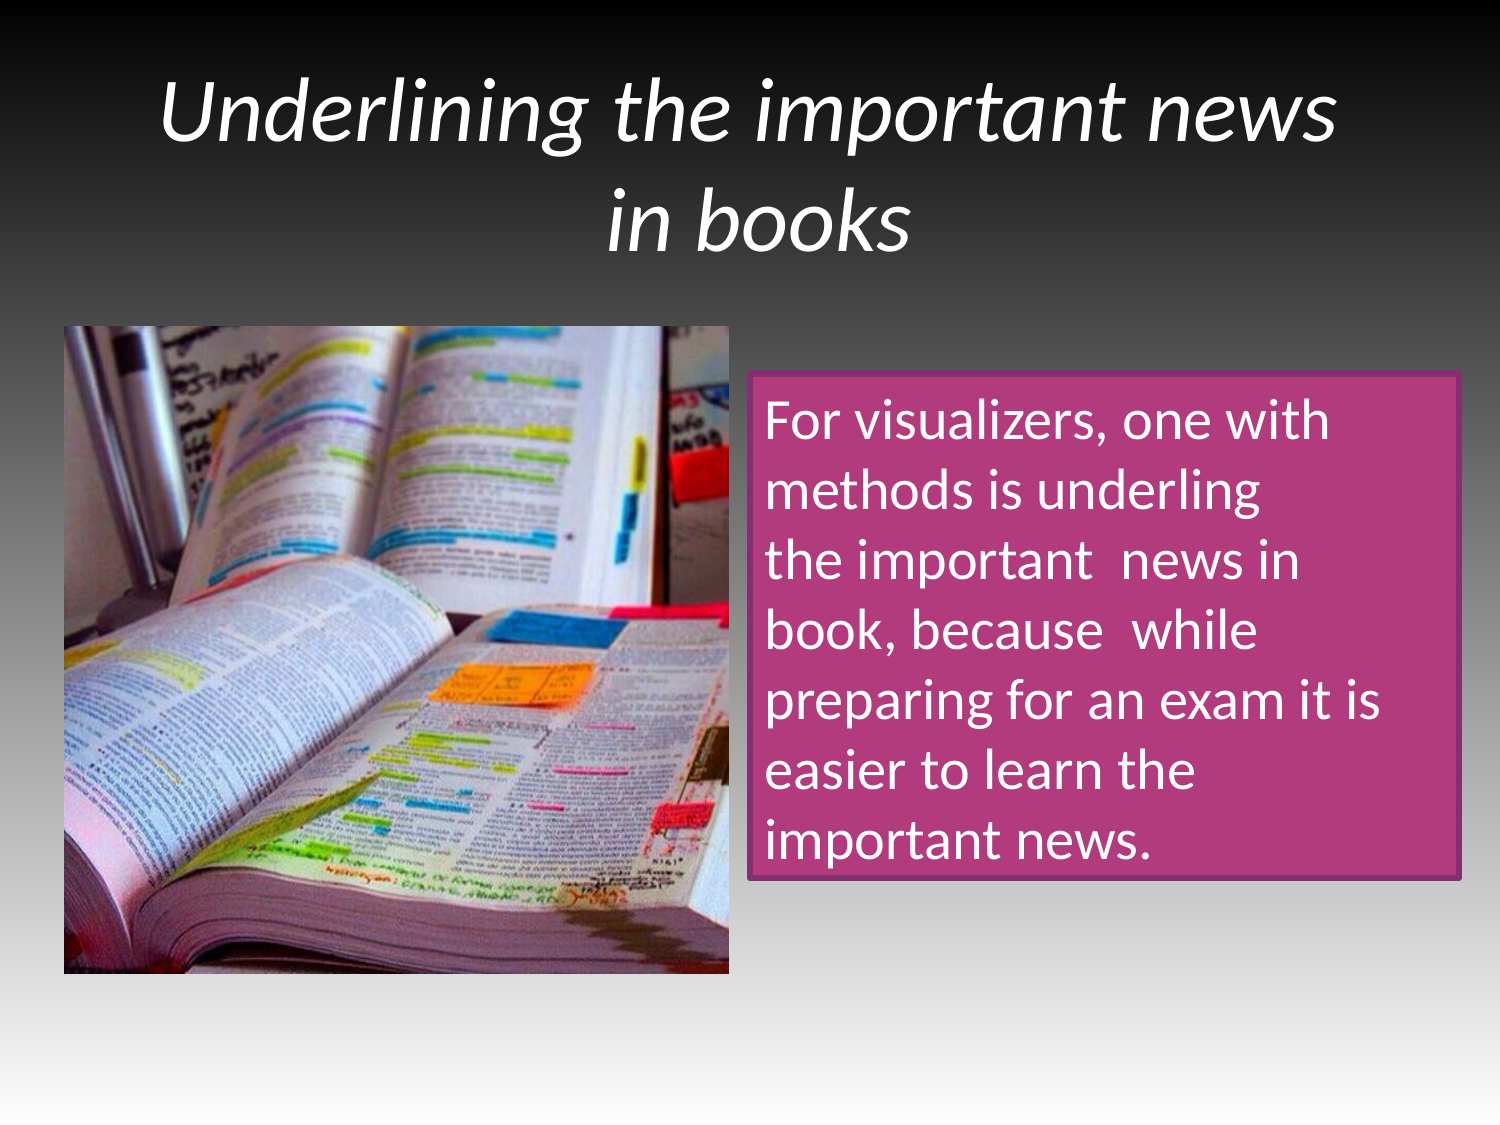

Underlining the important news
in books
For visualizers, one with methods is underling
the important news in book, because while preparing for an exam it is easier to learn the important news.